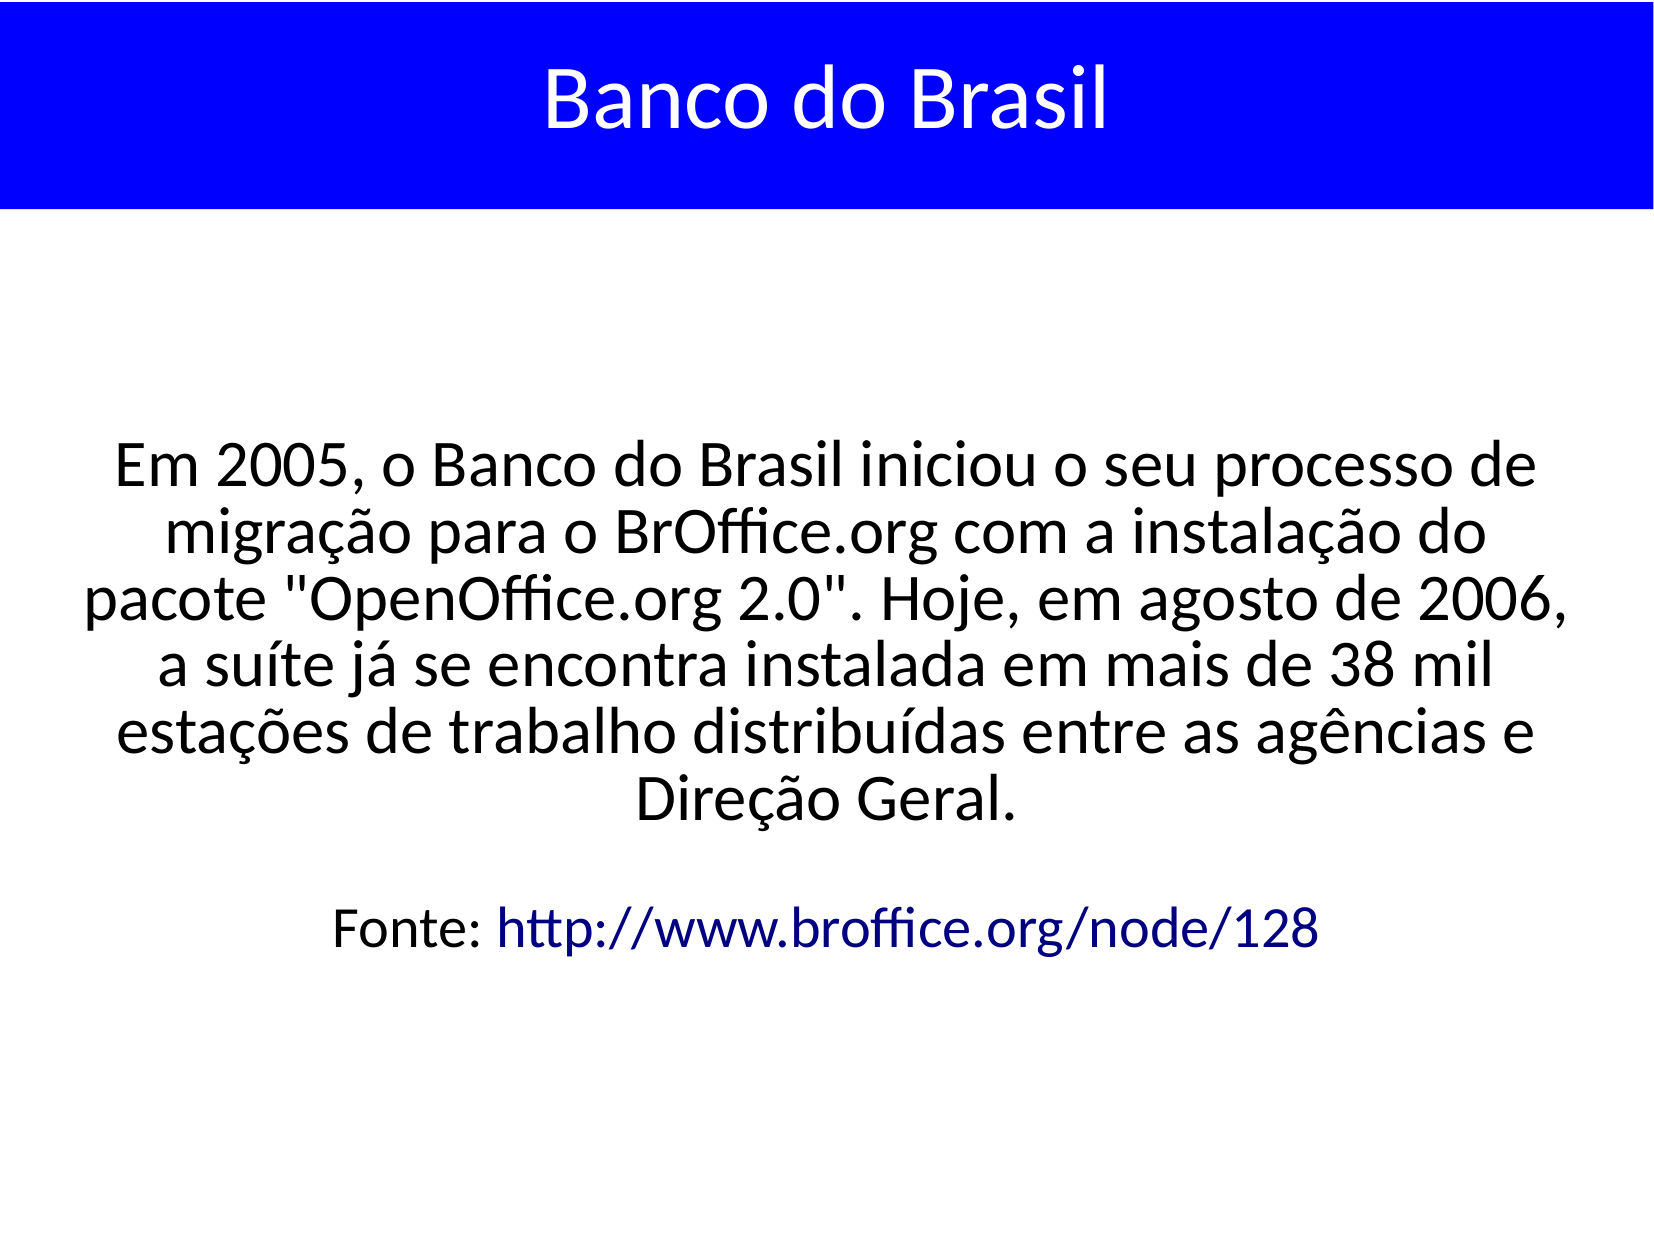

# Banco do Brasil
Em 2005, o Banco do Brasil iniciou o seu processo de migração para o BrOffice.org com a instalação do pacote "OpenOffice.org 2.0". Hoje, em agosto de 2006, a suíte já se encontra instalada em mais de 38 mil estações de trabalho distribuídas entre as agências e Direção Geral.
Fonte: http://www.broffice.org/node/128